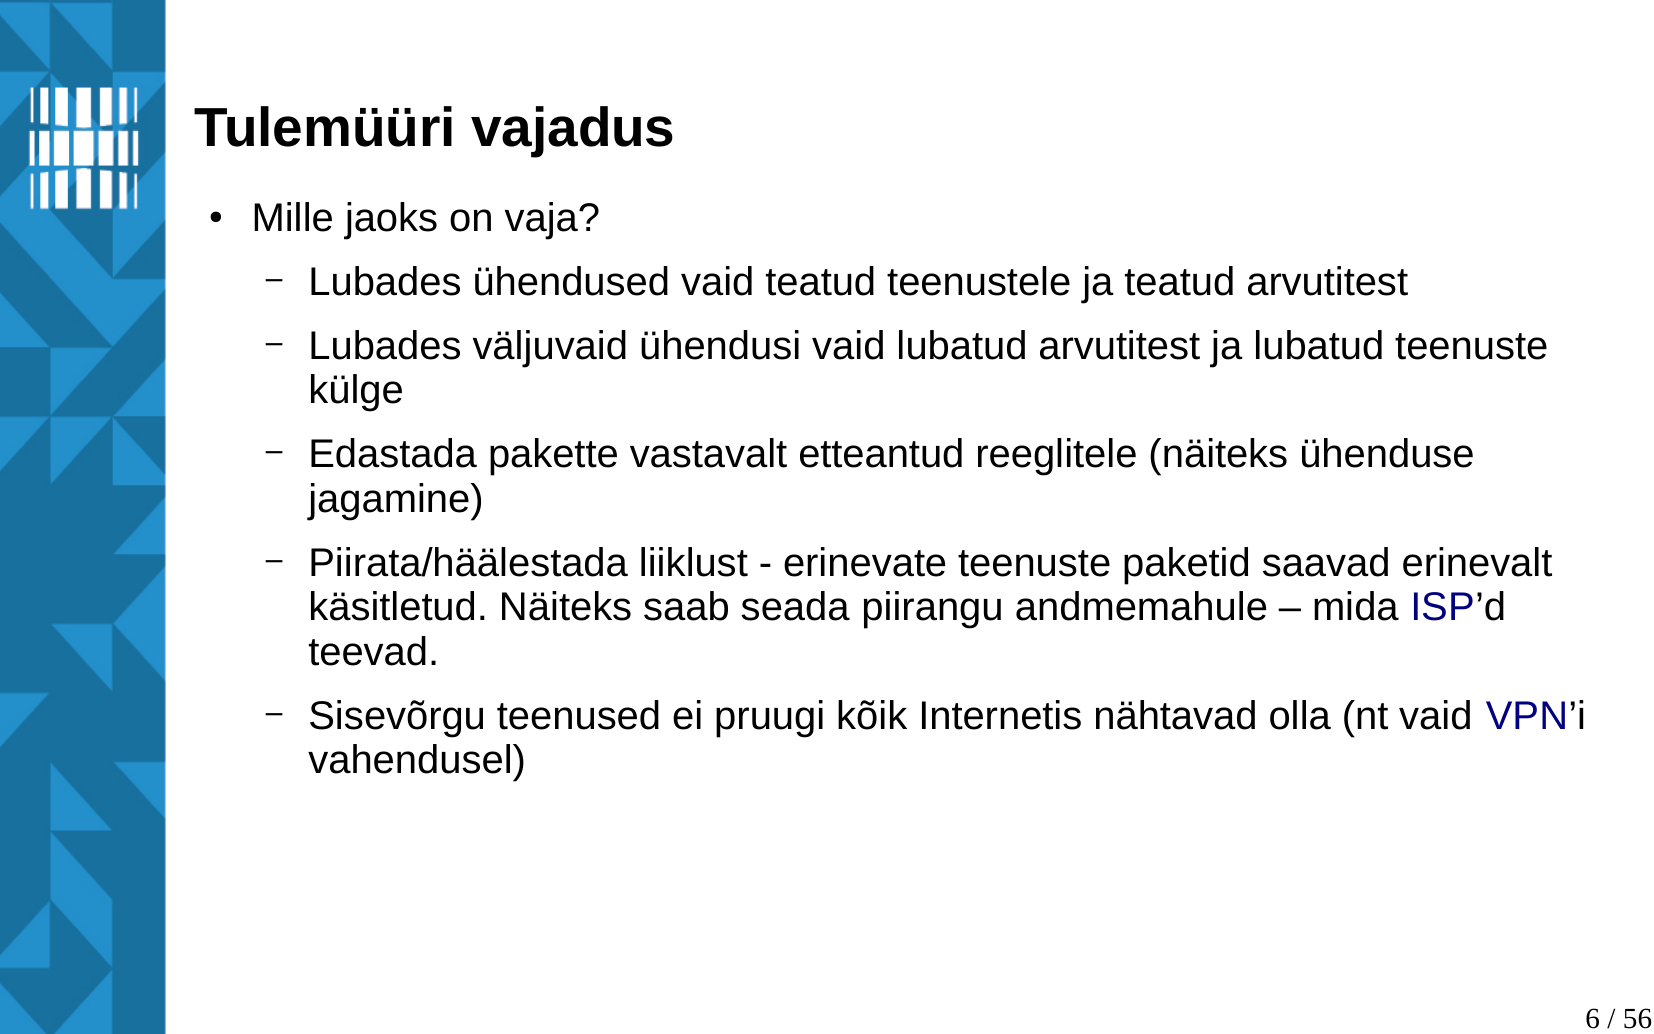

# Tulemüüri vajadus
Mille jaoks on vaja?
Lubades ühendused vaid teatud teenustele ja teatud arvutitest
Lubades väljuvaid ühendusi vaid lubatud arvutitest ja lubatud teenuste külge
Edastada pakette vastavalt etteantud reeglitele (näiteks ühenduse jagamine)
Piirata/häälestada liiklust - erinevate teenuste paketid saavad erinevalt käsitletud. Näiteks saab seada piirangu andmemahule – mida ISP’d teevad.
Sisevõrgu teenused ei pruugi kõik Internetis nähtavad olla (nt vaid VPN’i vahendusel)
6